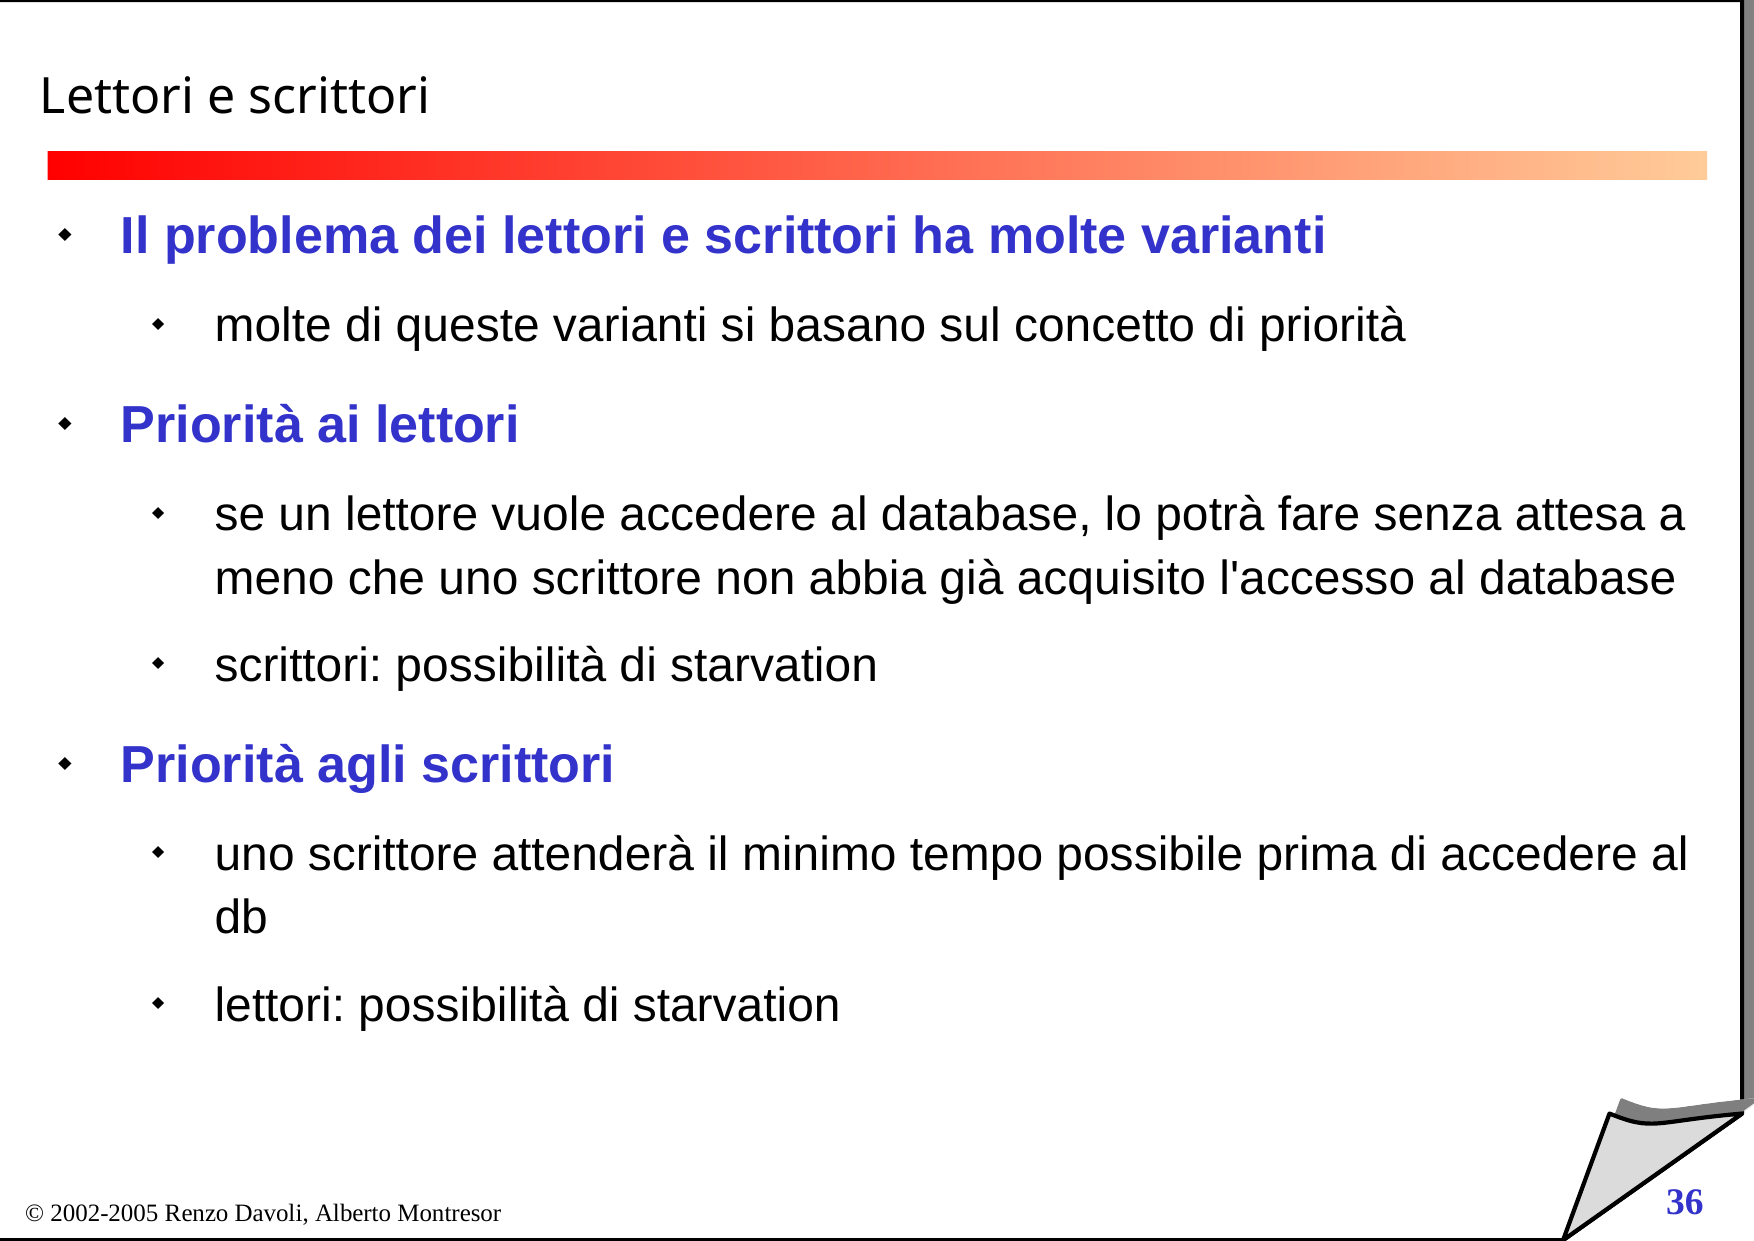

# Lettori e scrittori
Il problema dei lettori e scrittori ha molte varianti
molte di queste varianti si basano sul concetto di priorità
Priorità ai lettori
se un lettore vuole accedere al database, lo potrà fare senza attesa a meno che uno scrittore non abbia già acquisito l'accesso al database
scrittori: possibilità di starvation
Priorità agli scrittori
uno scrittore attenderà il minimo tempo possibile prima di accedere al db
lettori: possibilità di starvation